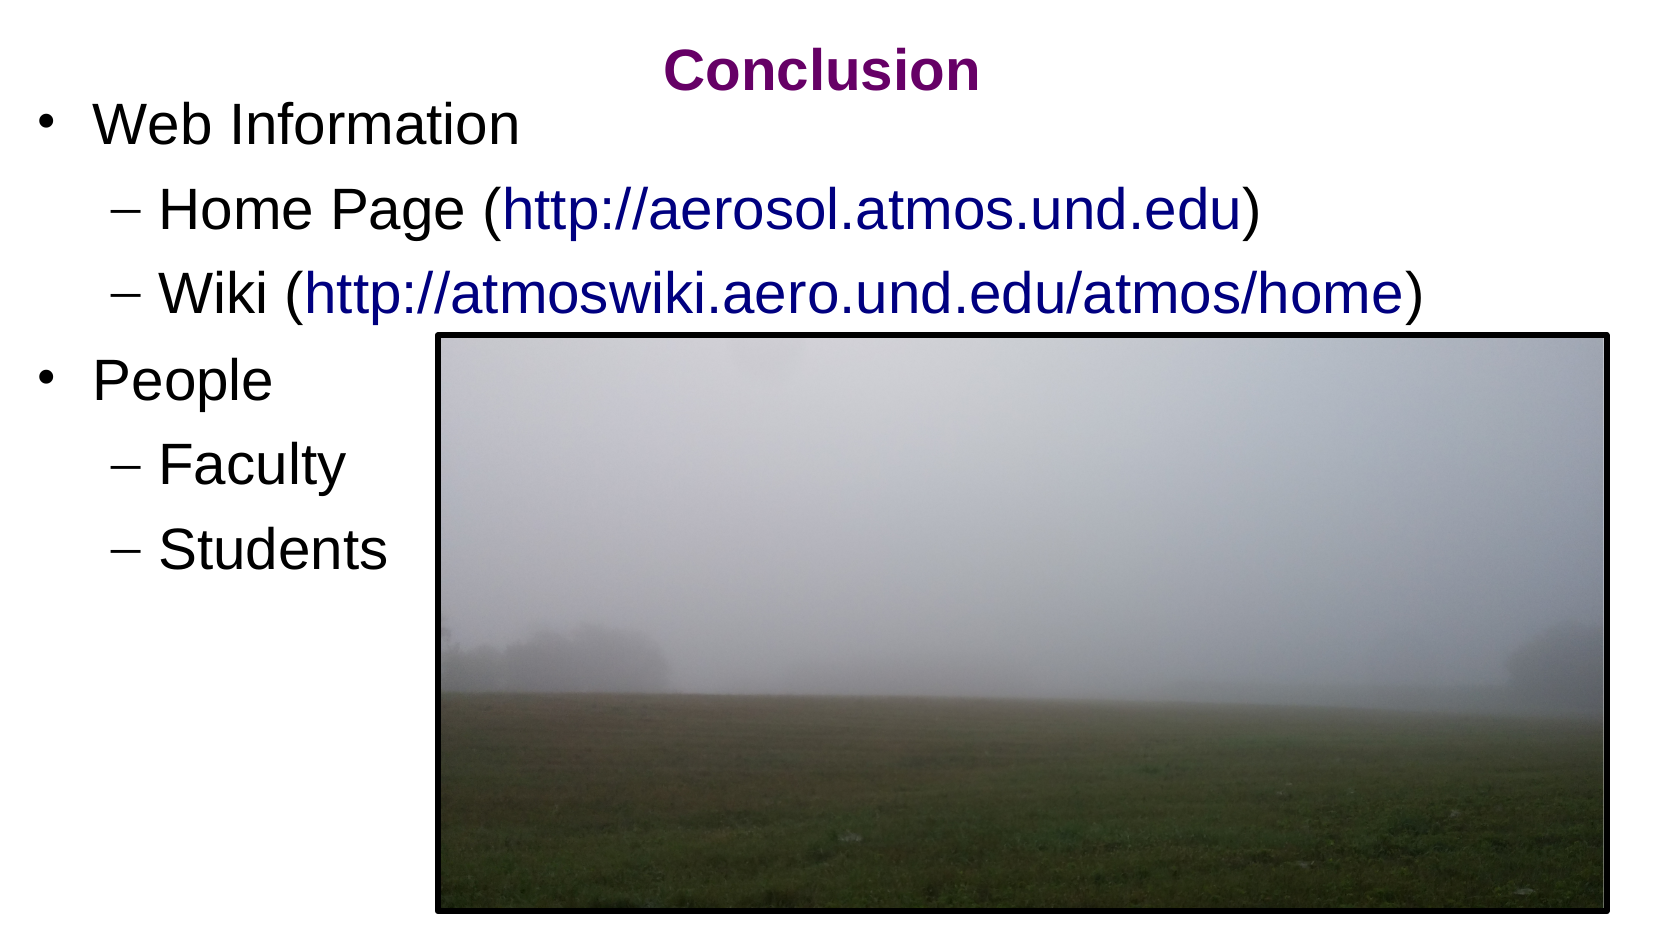

# Conclusion
Web Information
Home Page (http://aerosol.atmos.und.edu)
Wiki (http://atmoswiki.aero.und.edu/atmos/home)
People
Faculty
Students